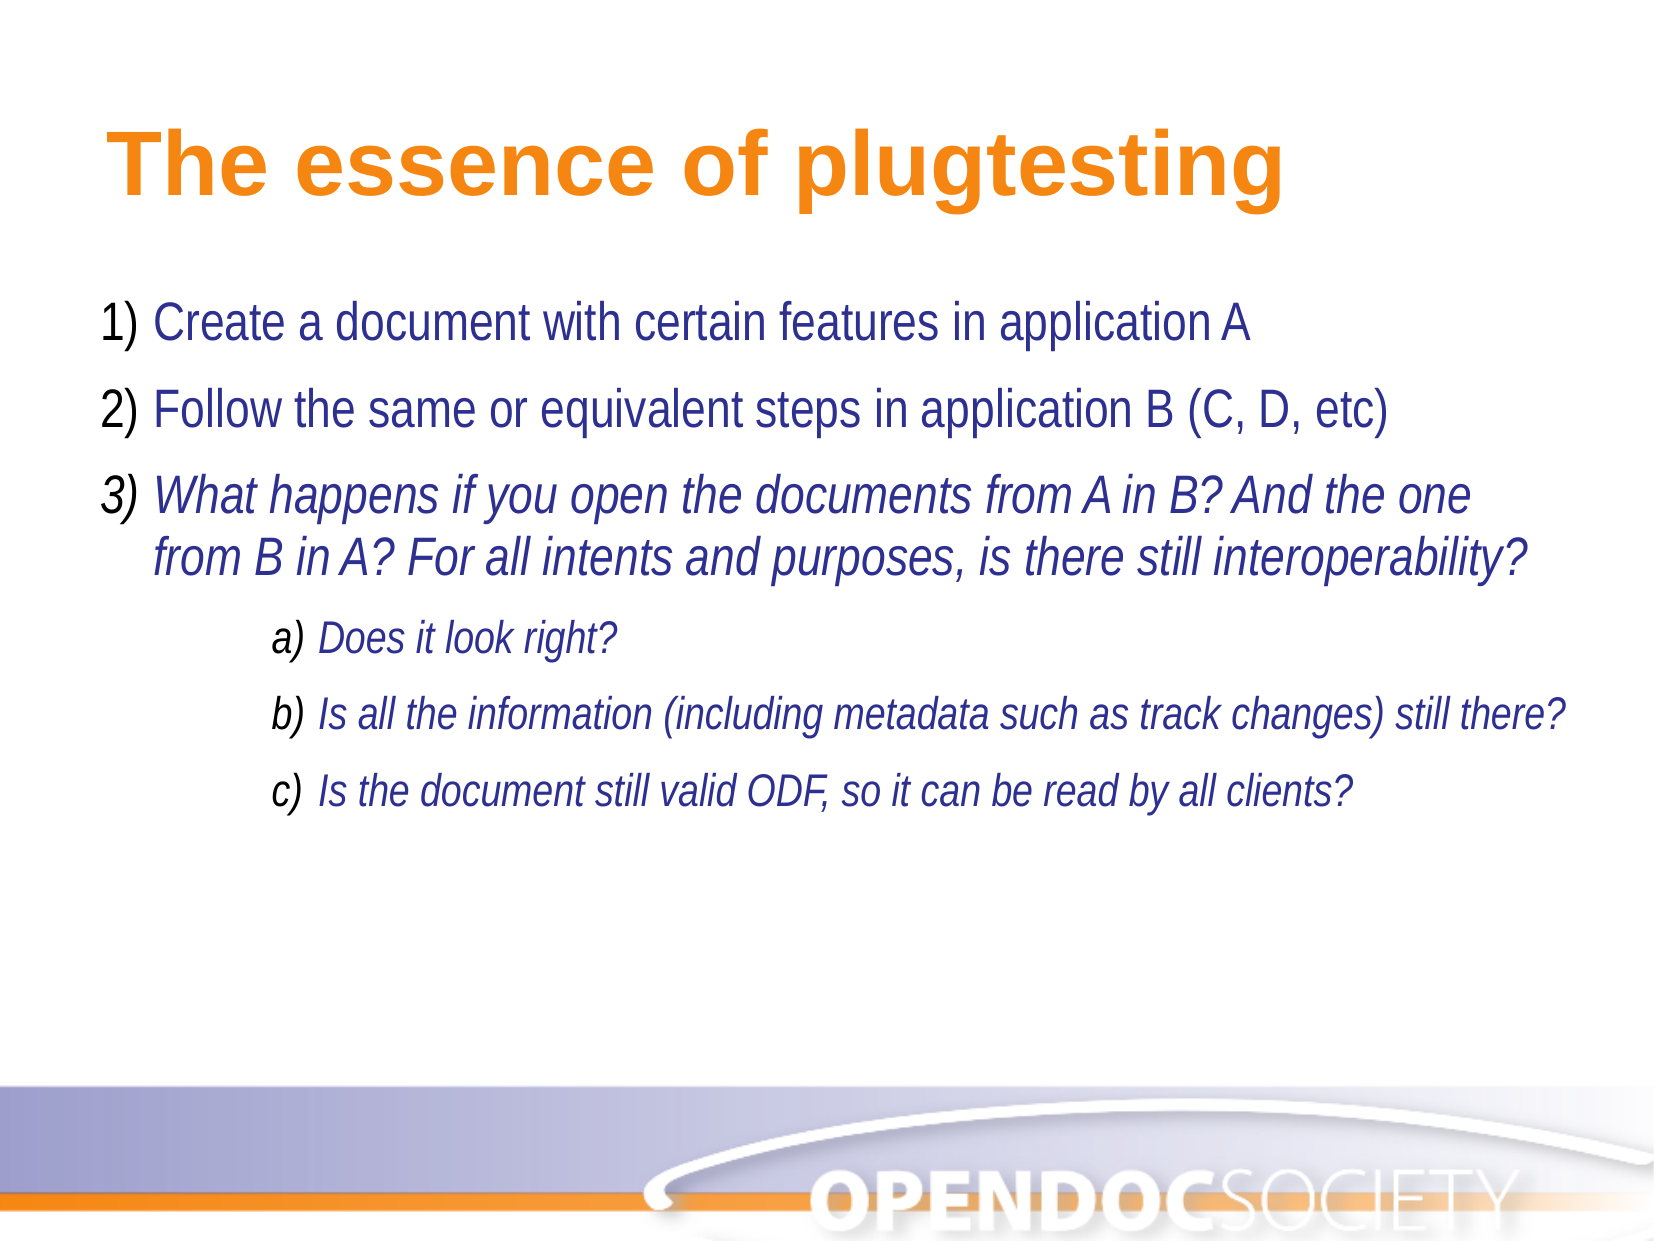

# The essence of plugtesting
Create a document with certain features in application A
Follow the same or equivalent steps in application B (C, D, etc)
What happens if you open the documents from A in B? And the one from B in A? For all intents and purposes, is there still interoperability?
Does it look right?
Is all the information (including metadata such as track changes) still there?
Is the document still valid ODF, so it can be read by all clients?